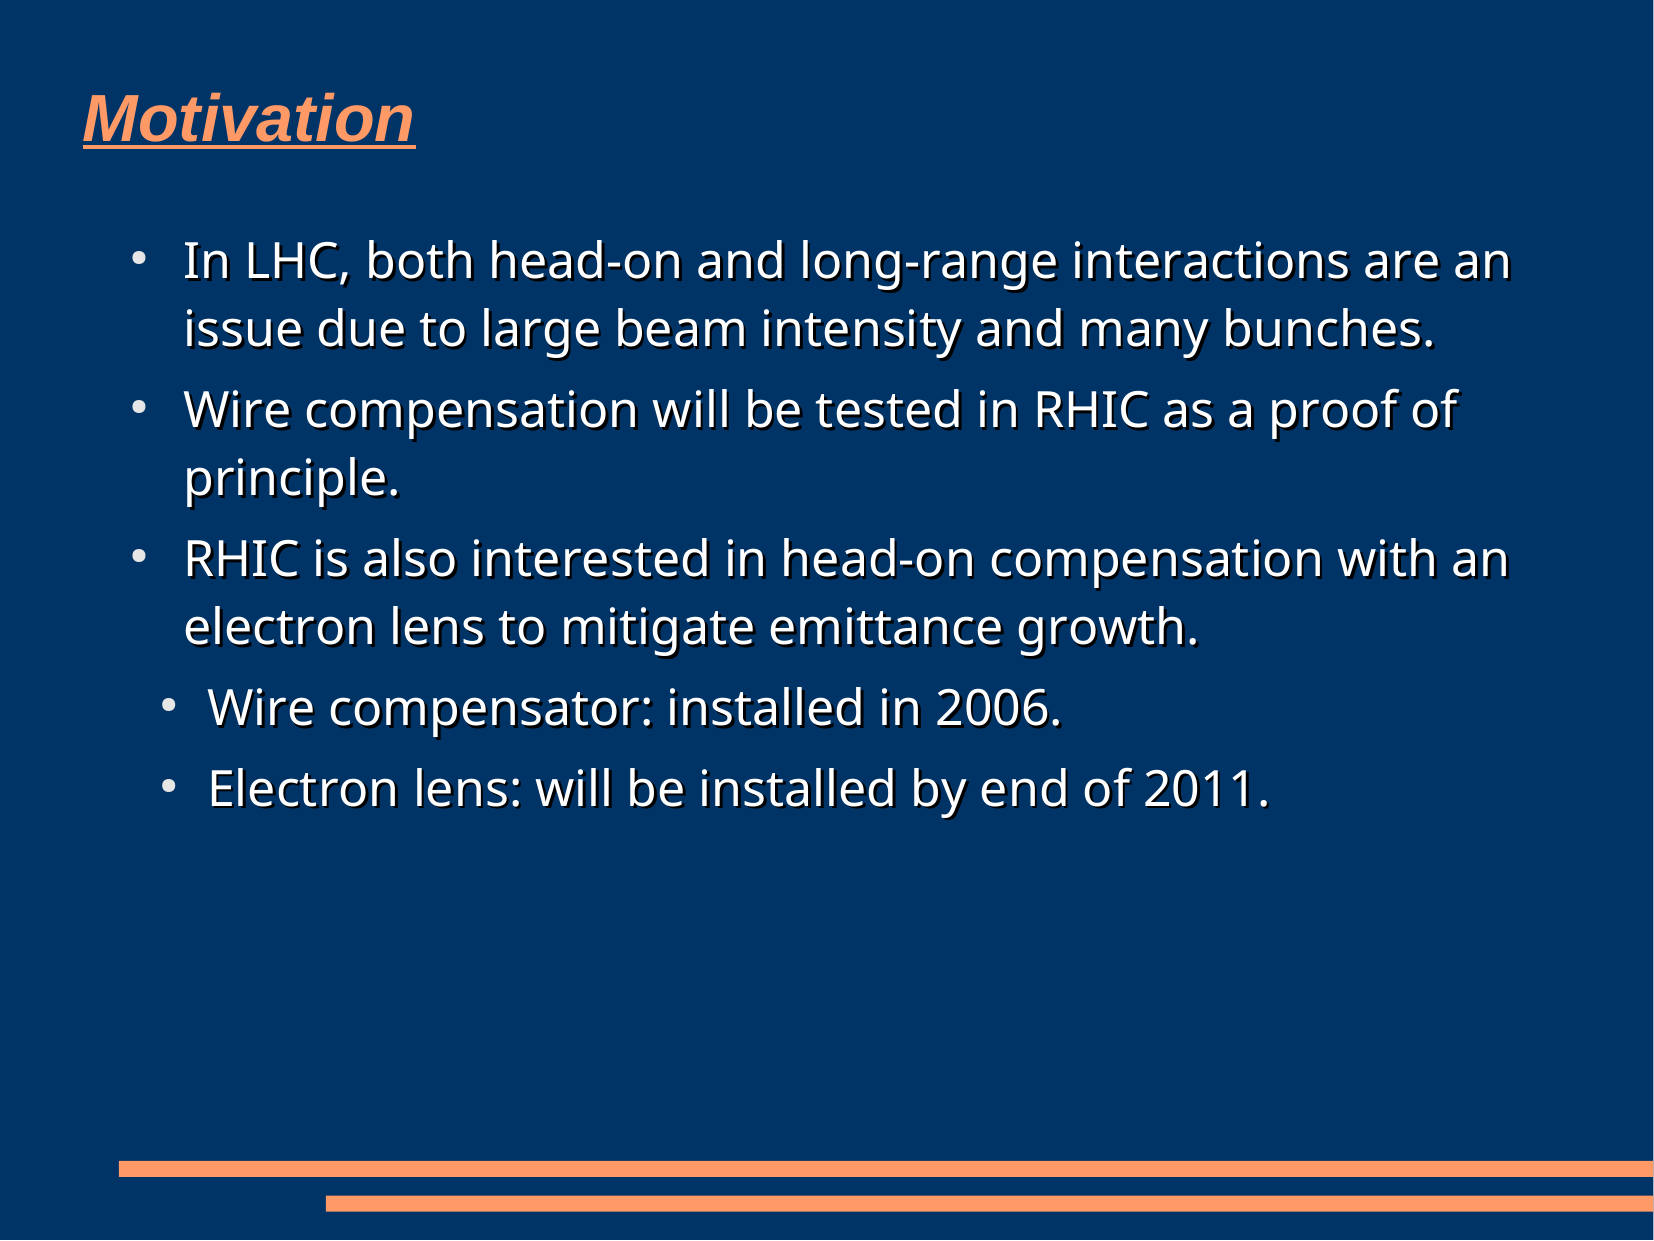

# Motivation
In LHC, both head-on and long-range interactions are an issue due to large beam intensity and many bunches.
Wire compensation will be tested in RHIC as a proof of principle.
RHIC is also interested in head-on compensation with an electron lens to mitigate emittance growth.
Wire compensator: installed in 2006.
Electron lens: will be installed by end of 2011.